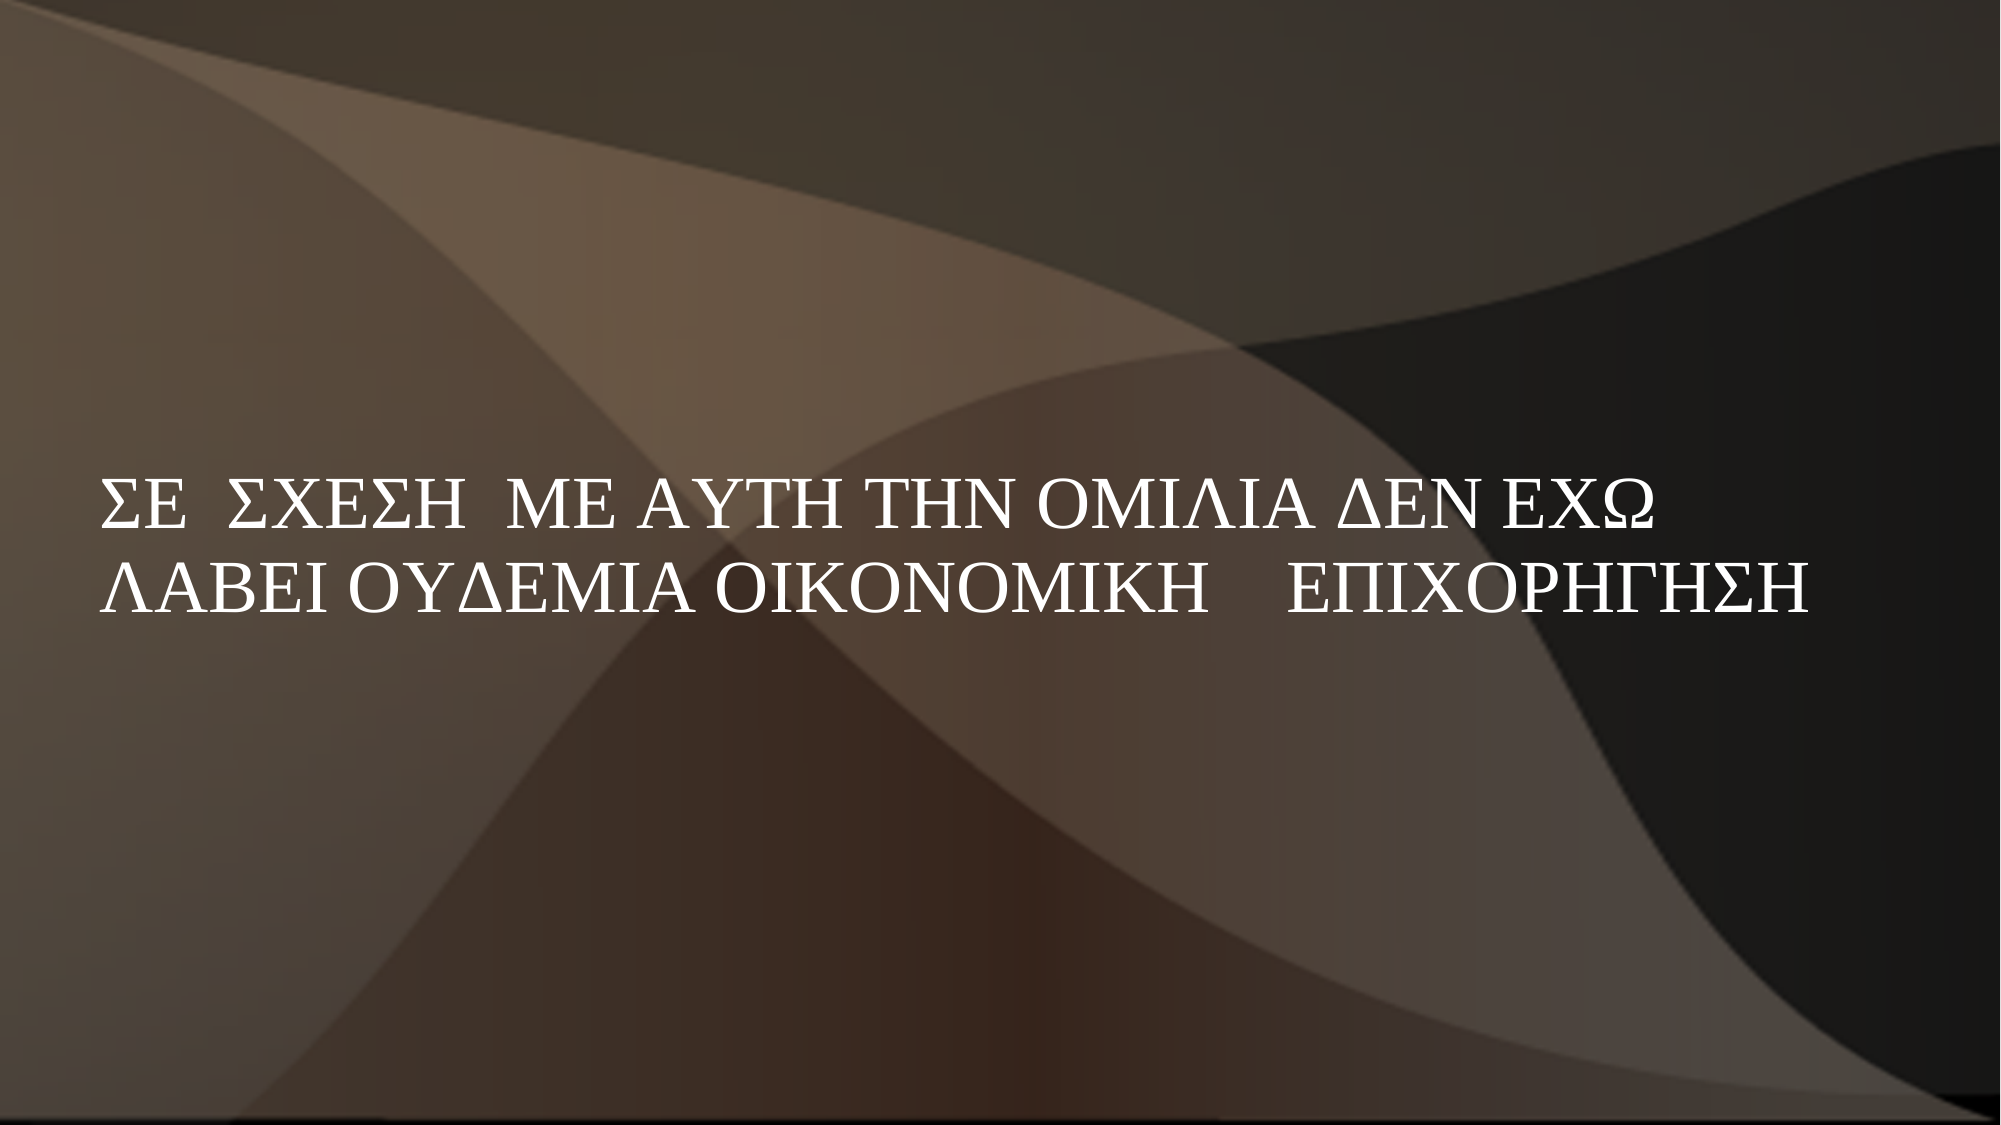

#
ΣΕ ΣΧΕΣΗ ΜΕ ΑΥΤΗ ΤΗΝ ΟΜΙΛΙΑ ΔΕΝ ΕΧΩ ΛΑΒΕΙ ΟΥΔΕΜΙΑ ΟΙΚΟΝΟΜΙΚΗ ΕΠΙΧΟΡΗΓΗΣΗ